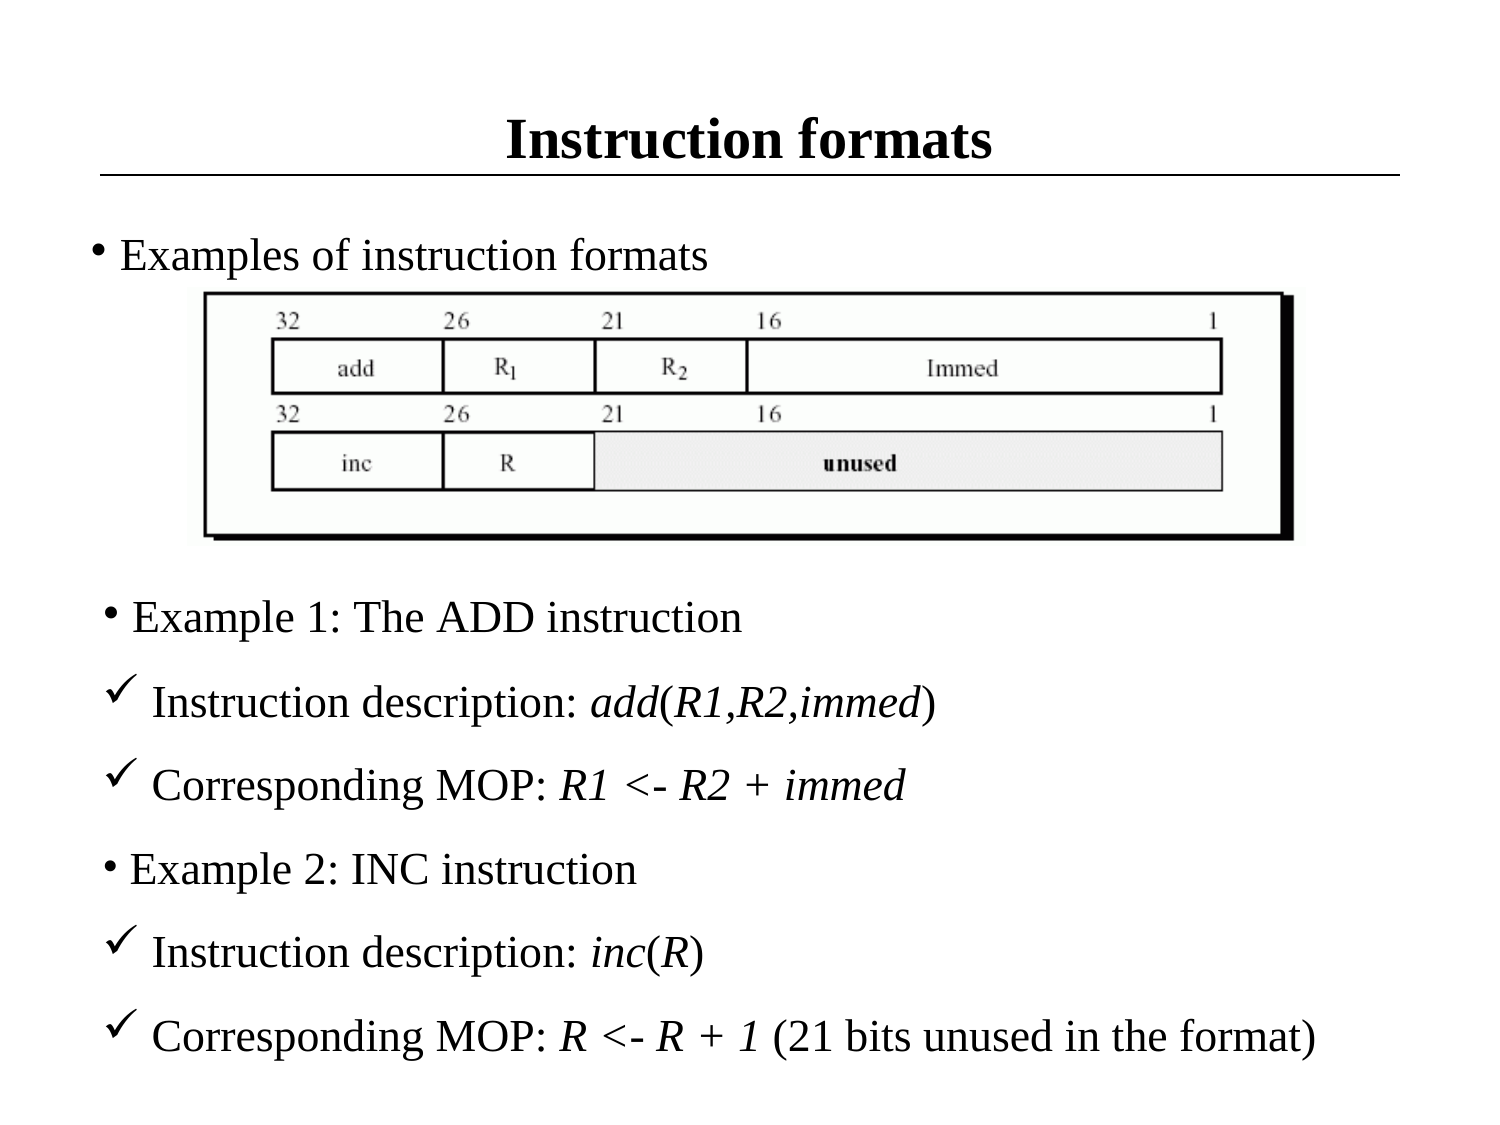

# Instruction formats
 Examples of instruction formats
 Example 1: The ADD instruction
 Instruction description: add(R1,R2,immed)
 Corresponding MOP: R1 <- R2 + immed
 Example 2: INC instruction
 Instruction description: inc(R)
 Corresponding MOP: R <- R + 1 (21 bits unused in the format)